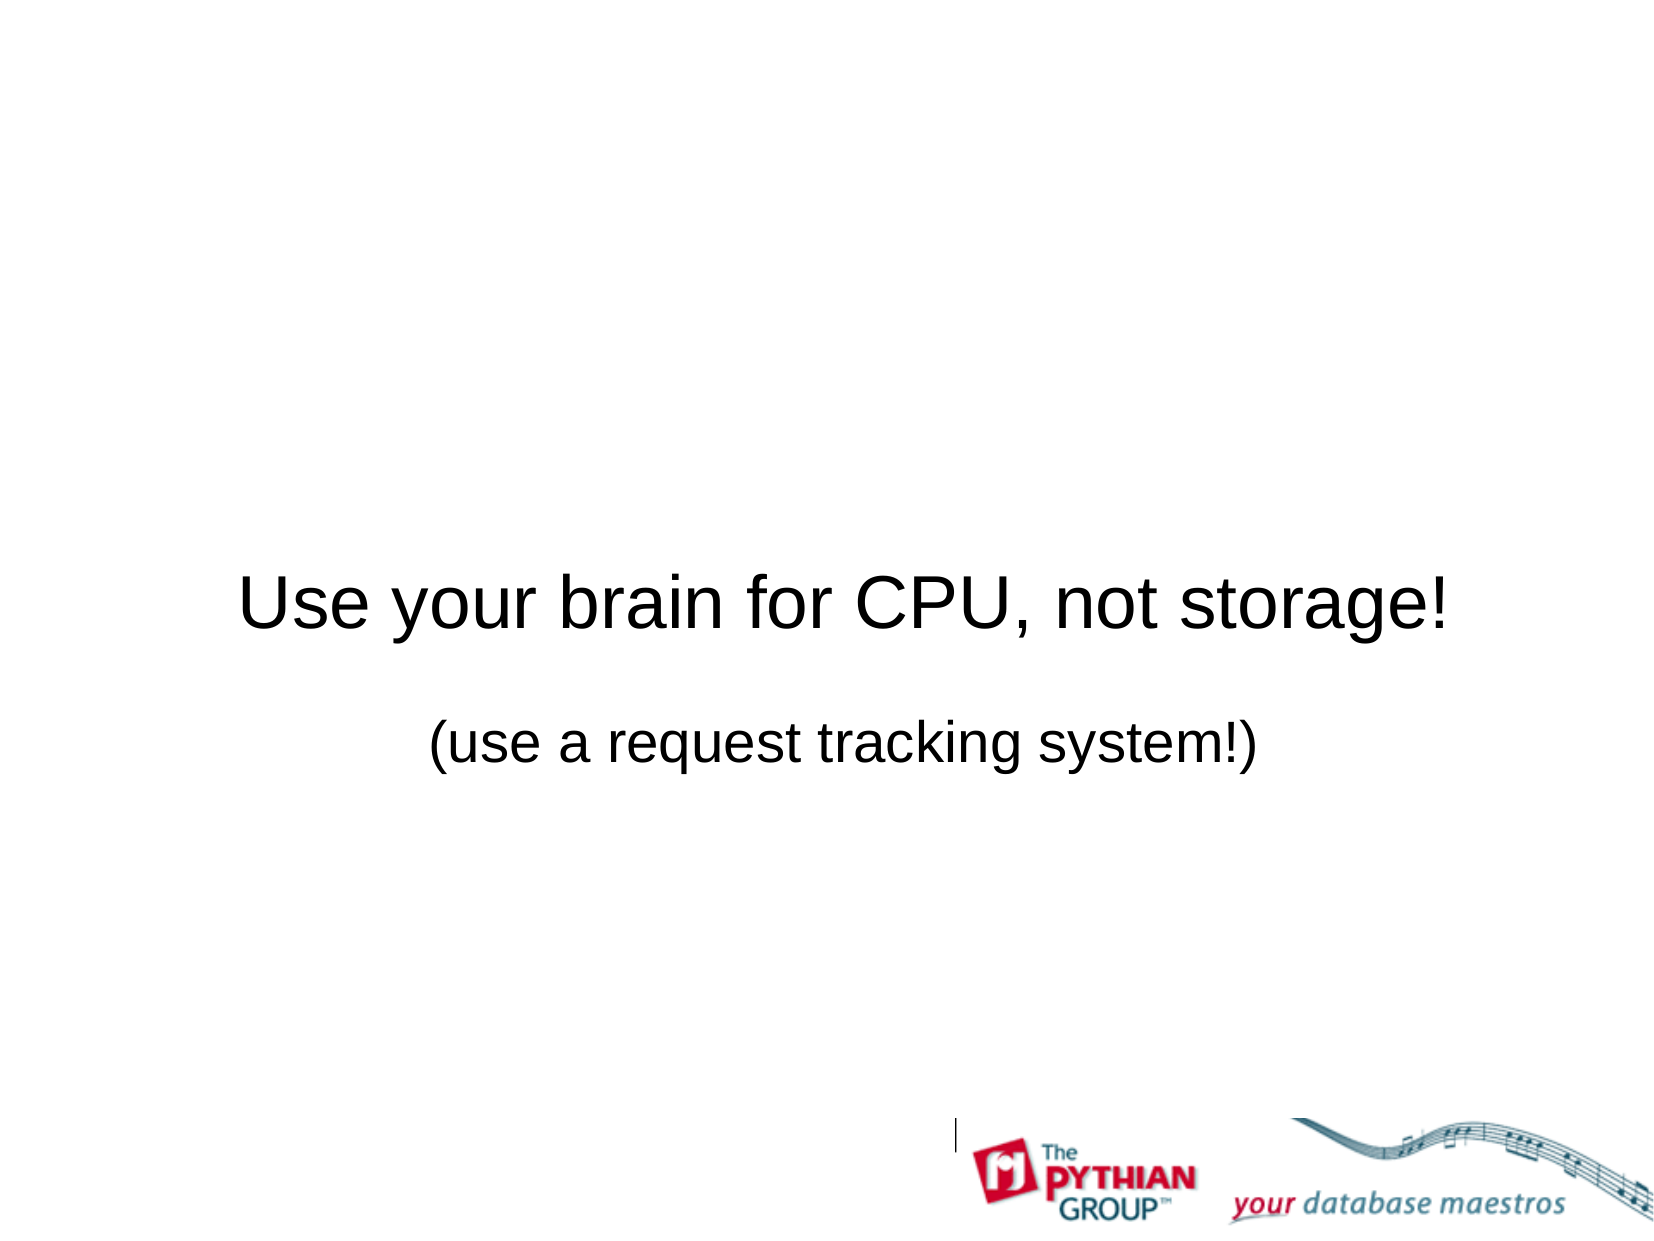

# Use your brain for CPU, not storage!
(use a request tracking system!)